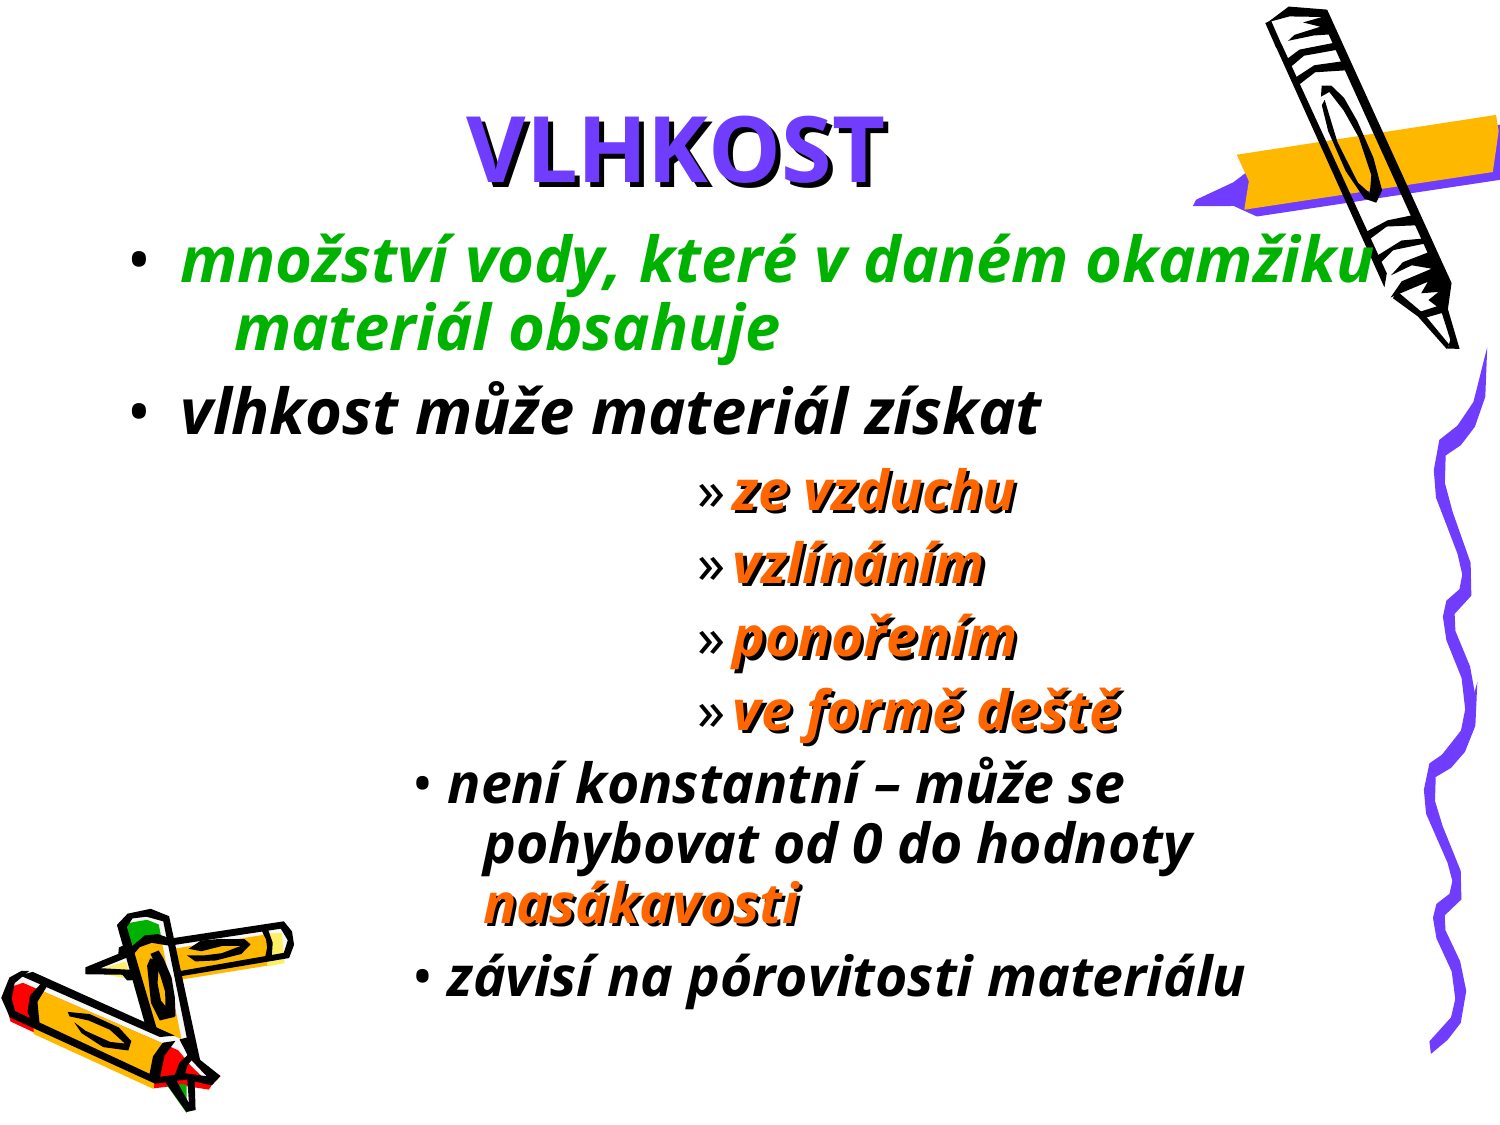

# VLHKOST
množství vody, které v daném okamžiku materiál obsahuje
vlhkost může materiál získat
ze vzduchu
vzlínáním
ponořením
ve formě deště
není konstantní – může se pohybovat od 0 do hodnoty nasákavosti
závisí na pórovitosti materiálu